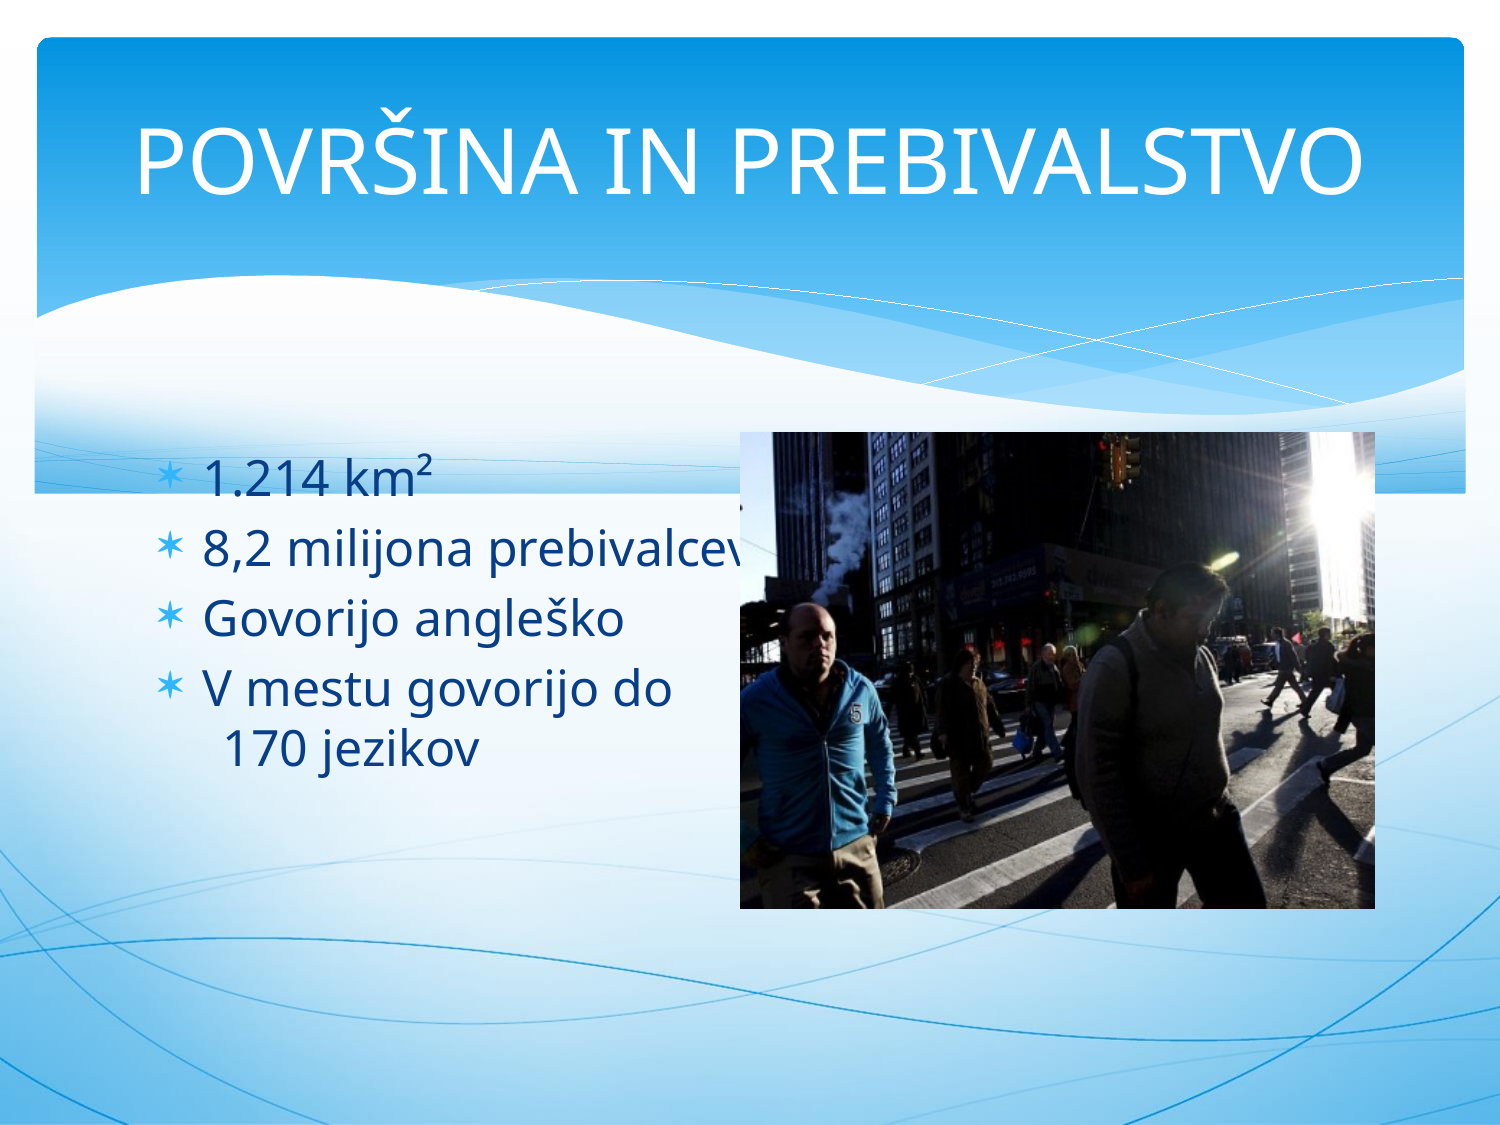

POVRŠINA IN PREBIVALSTVO
# 1.214 km²
8,2 milijona prebivalcev
Govorijo angleško
V mestu govorijo do
 170 jezikov